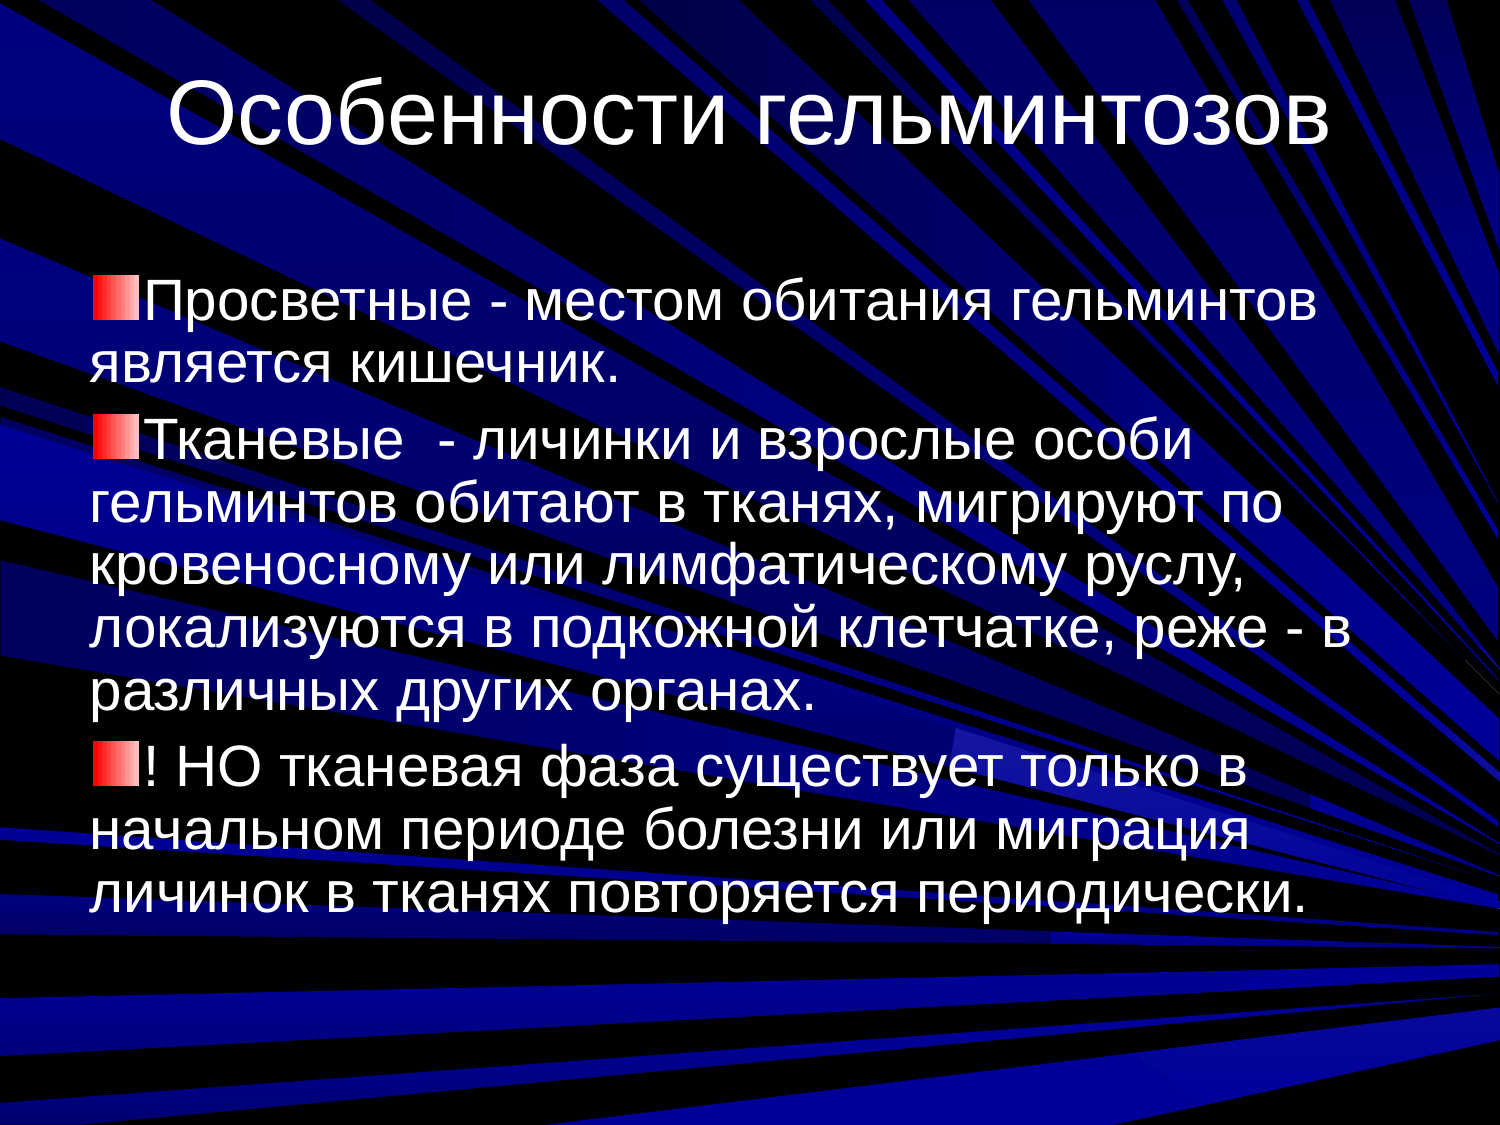

# Особенности гельминтозов
Просветные - местом обитания гельминтов является кишечник.
Тканевые - личинки и взрослые особи гельминтов обитают в тканях, мигрируют по кровеносному или лимфатическому руслу, локализуются в подкожной клетчатке, реже - в различных других органах.
! НО тканевая фаза существует только в начальном периоде болезни или миграция личинок в тканях повторяется периодически.